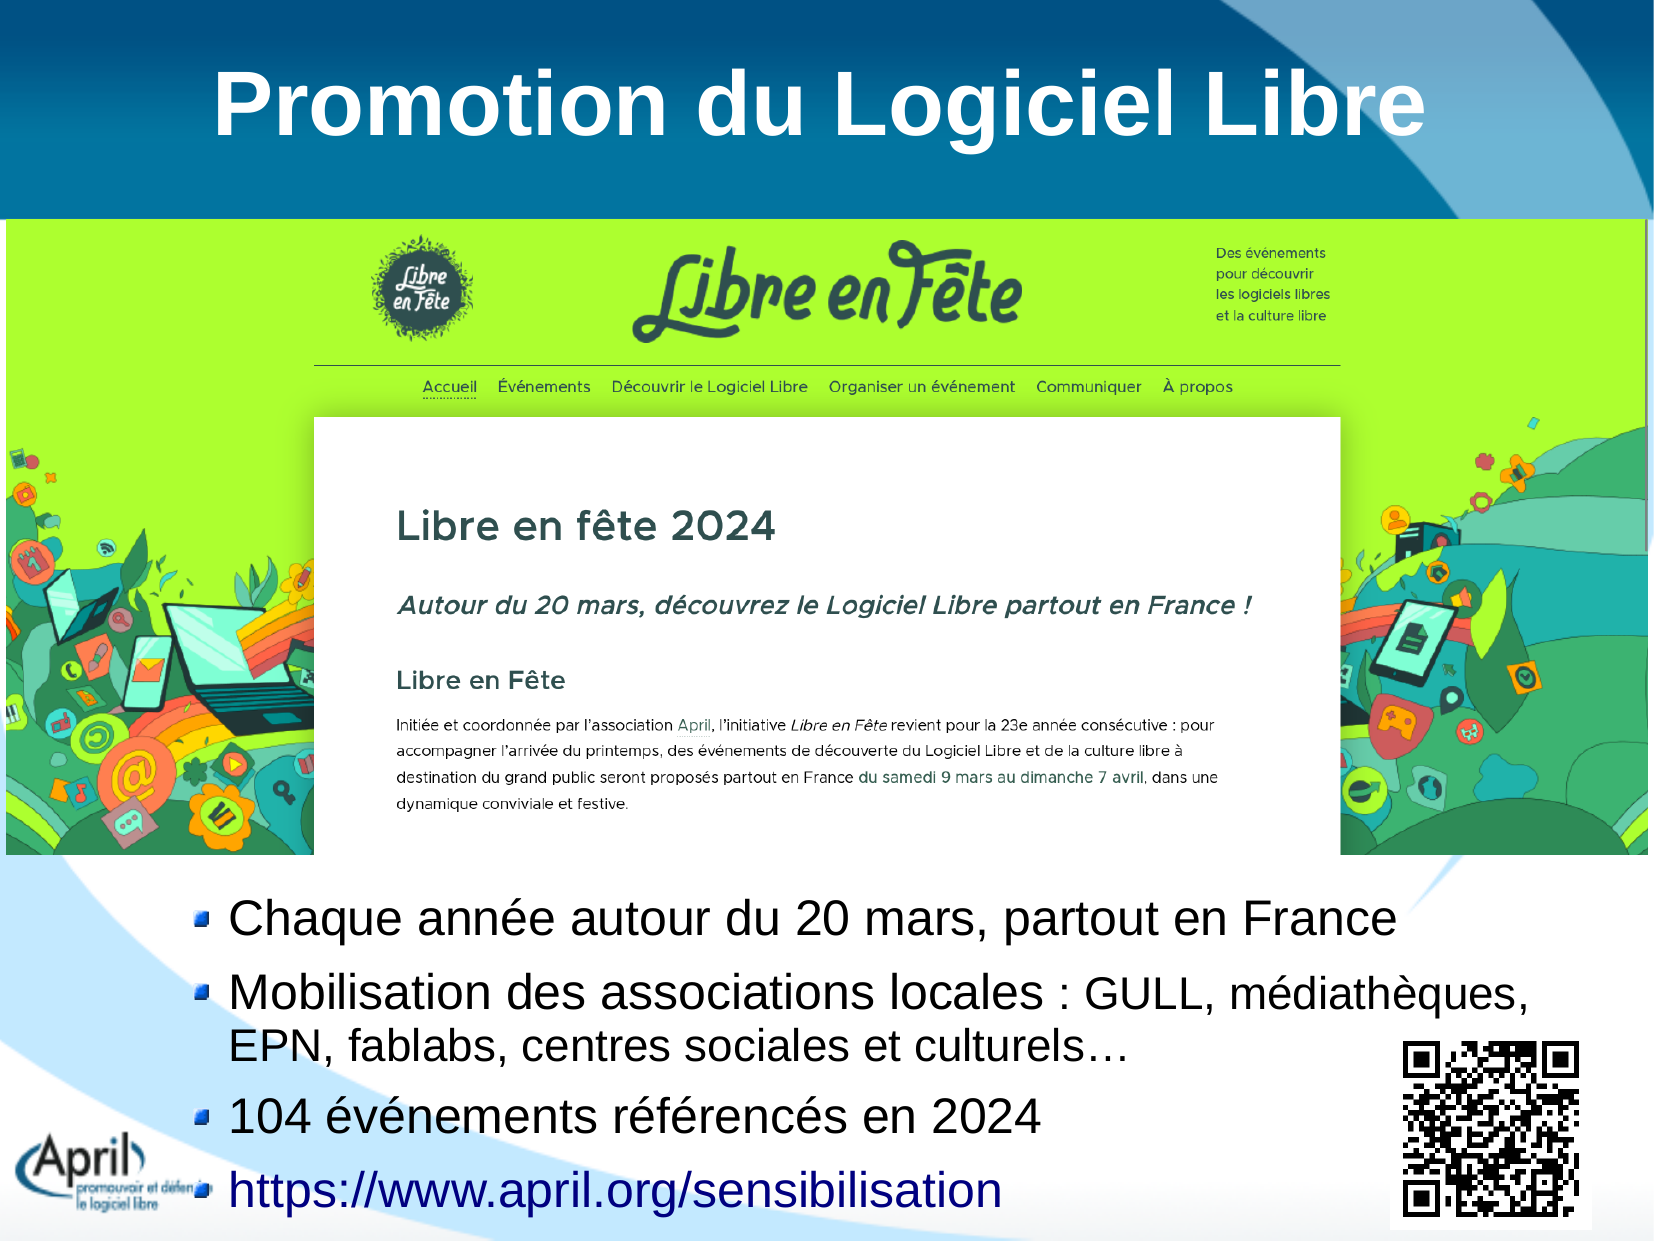

# Promotion du Logiciel Libre
Chaque année autour du 20 mars, partout en France
Mobilisation des associations locales : GULL, médiathèques, EPN, fablabs, centres sociales et culturels…
104 événements référencés en 2024
https://www.april.org/sensibilisation